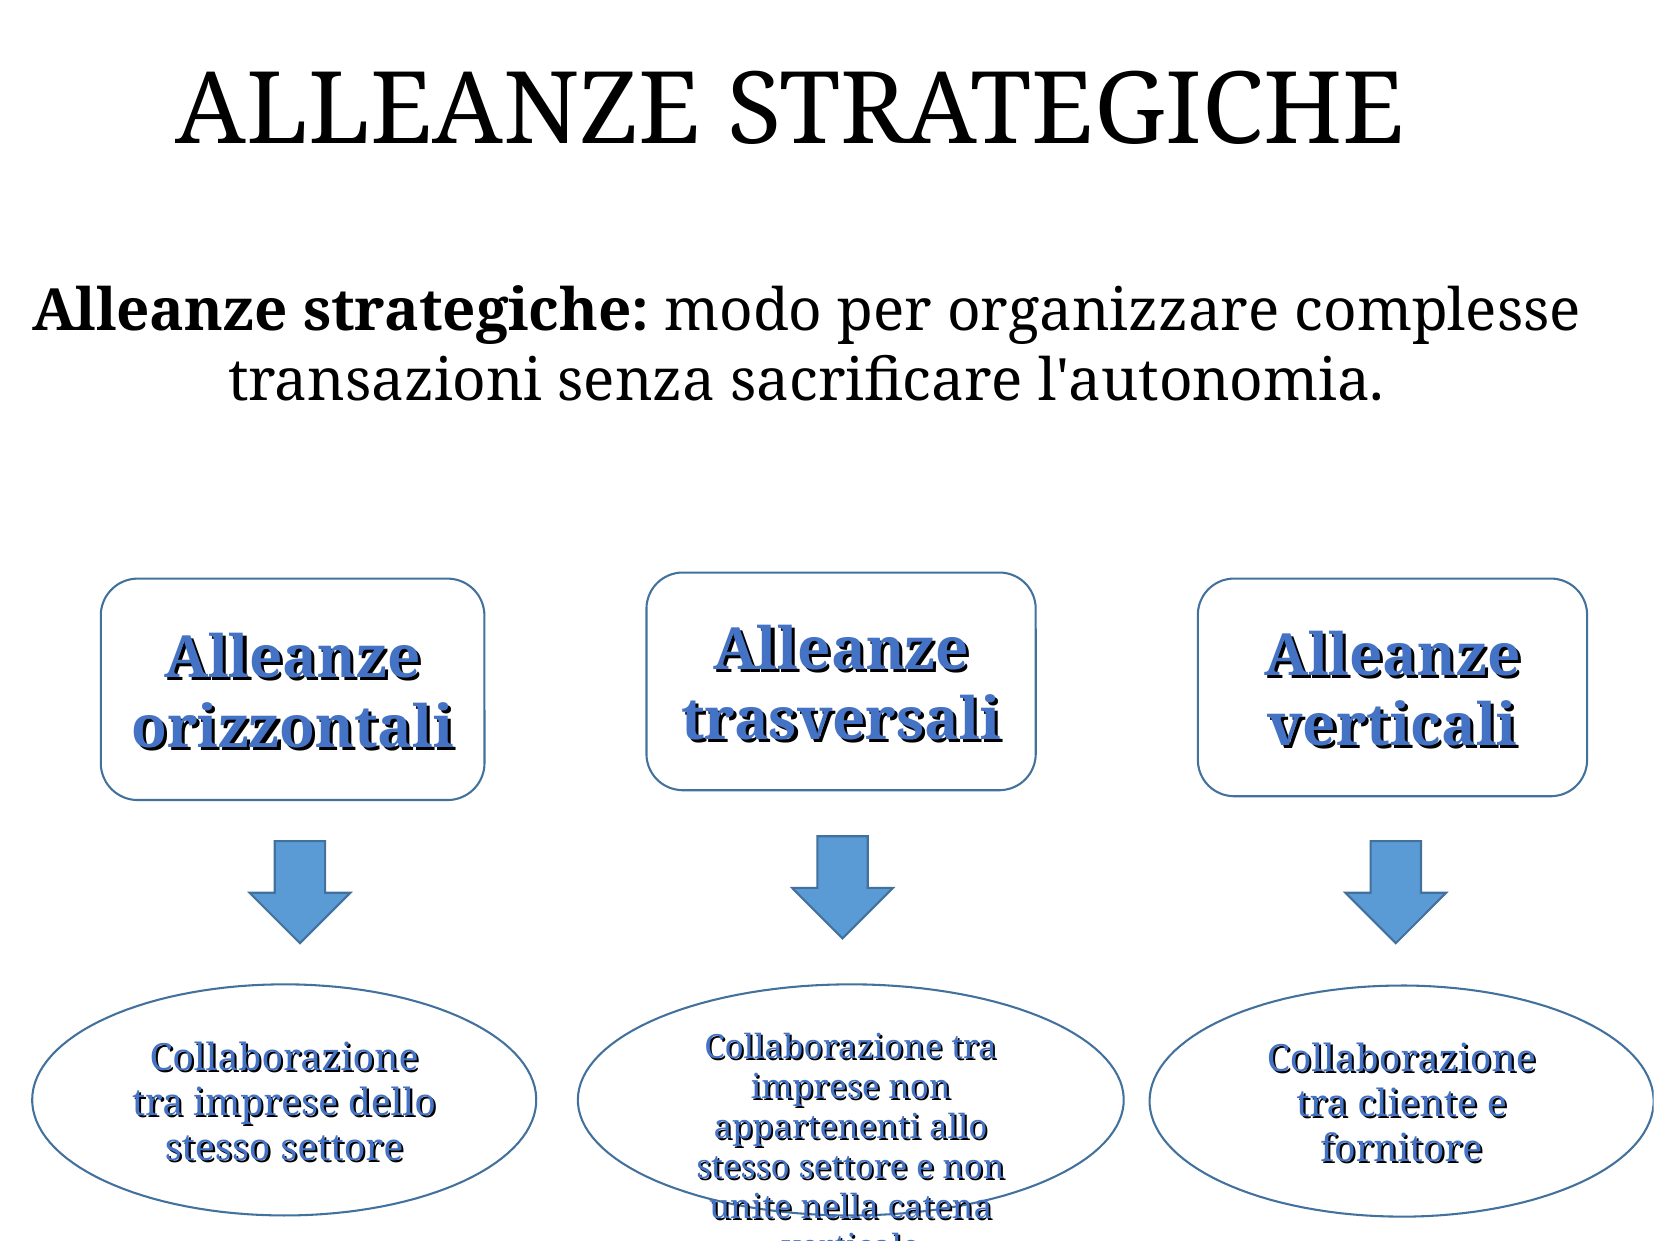

# ALLEANZE STRATEGICHE
Alleanze strategiche: modo per organizzare complesse transazioni senza sacrificare l'autonomia.
Alleanze trasversali
Alleanze orizzontali
Alleanze verticali
Collaborazione tra imprese dello stesso settore
Collaborazione tra imprese non appartenenti allo stesso settore e non unite nella catena verticale
Collaborazione tra cliente e fornitore